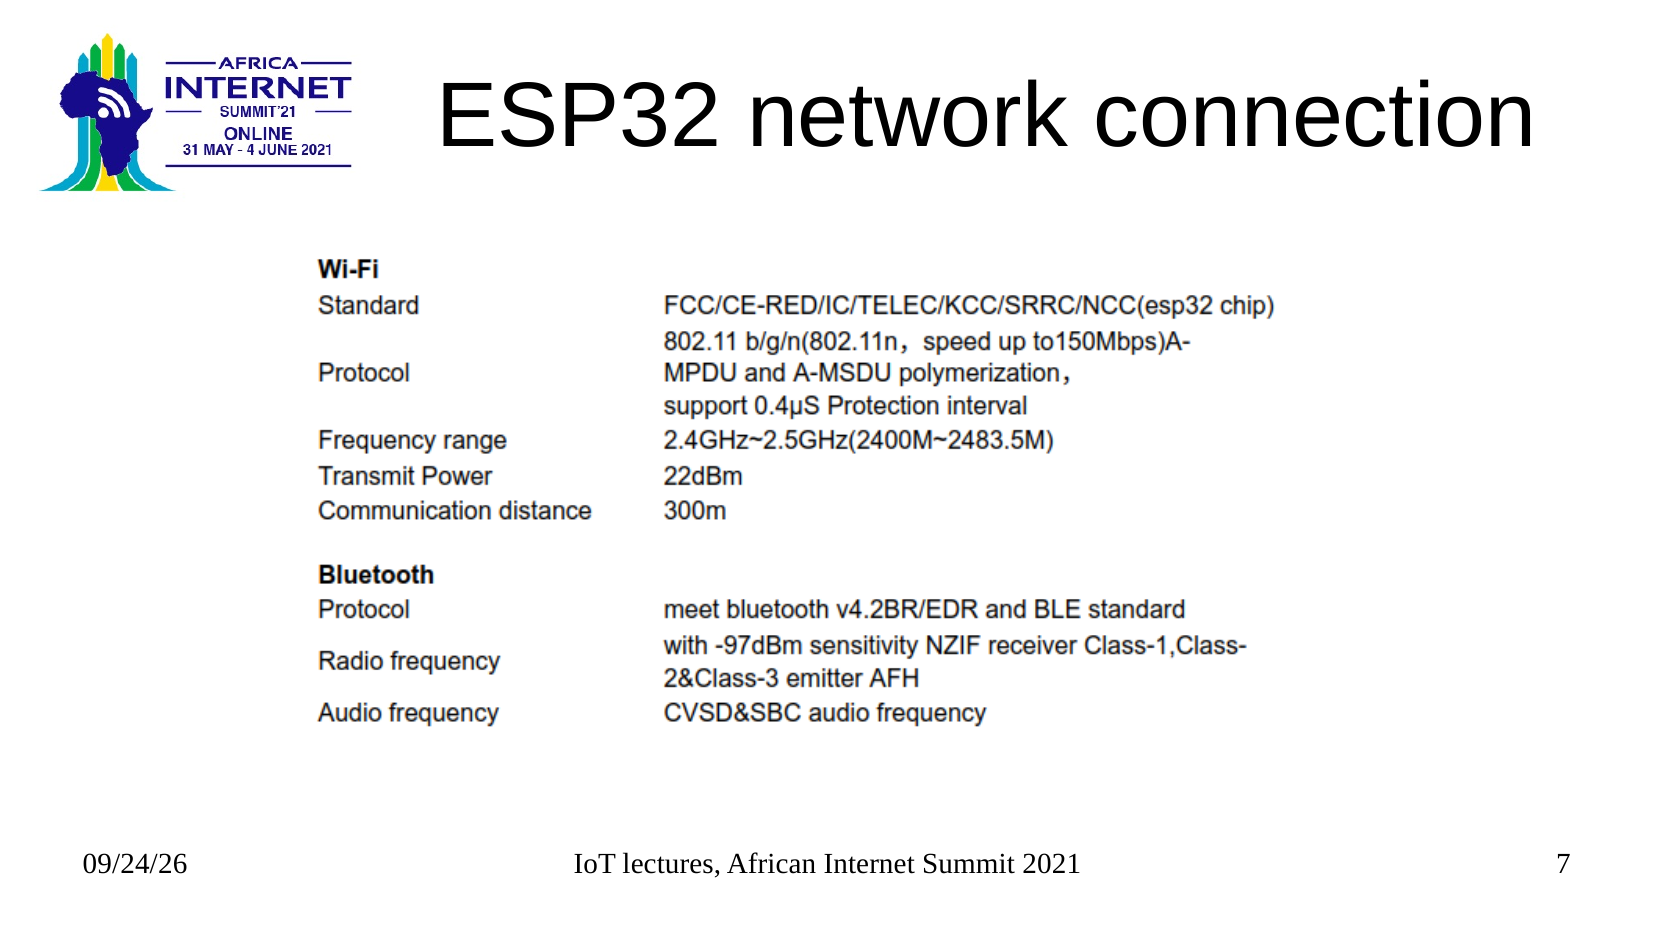

# ESP32 network connection
IoT lectures, African Internet Summit 2021
7